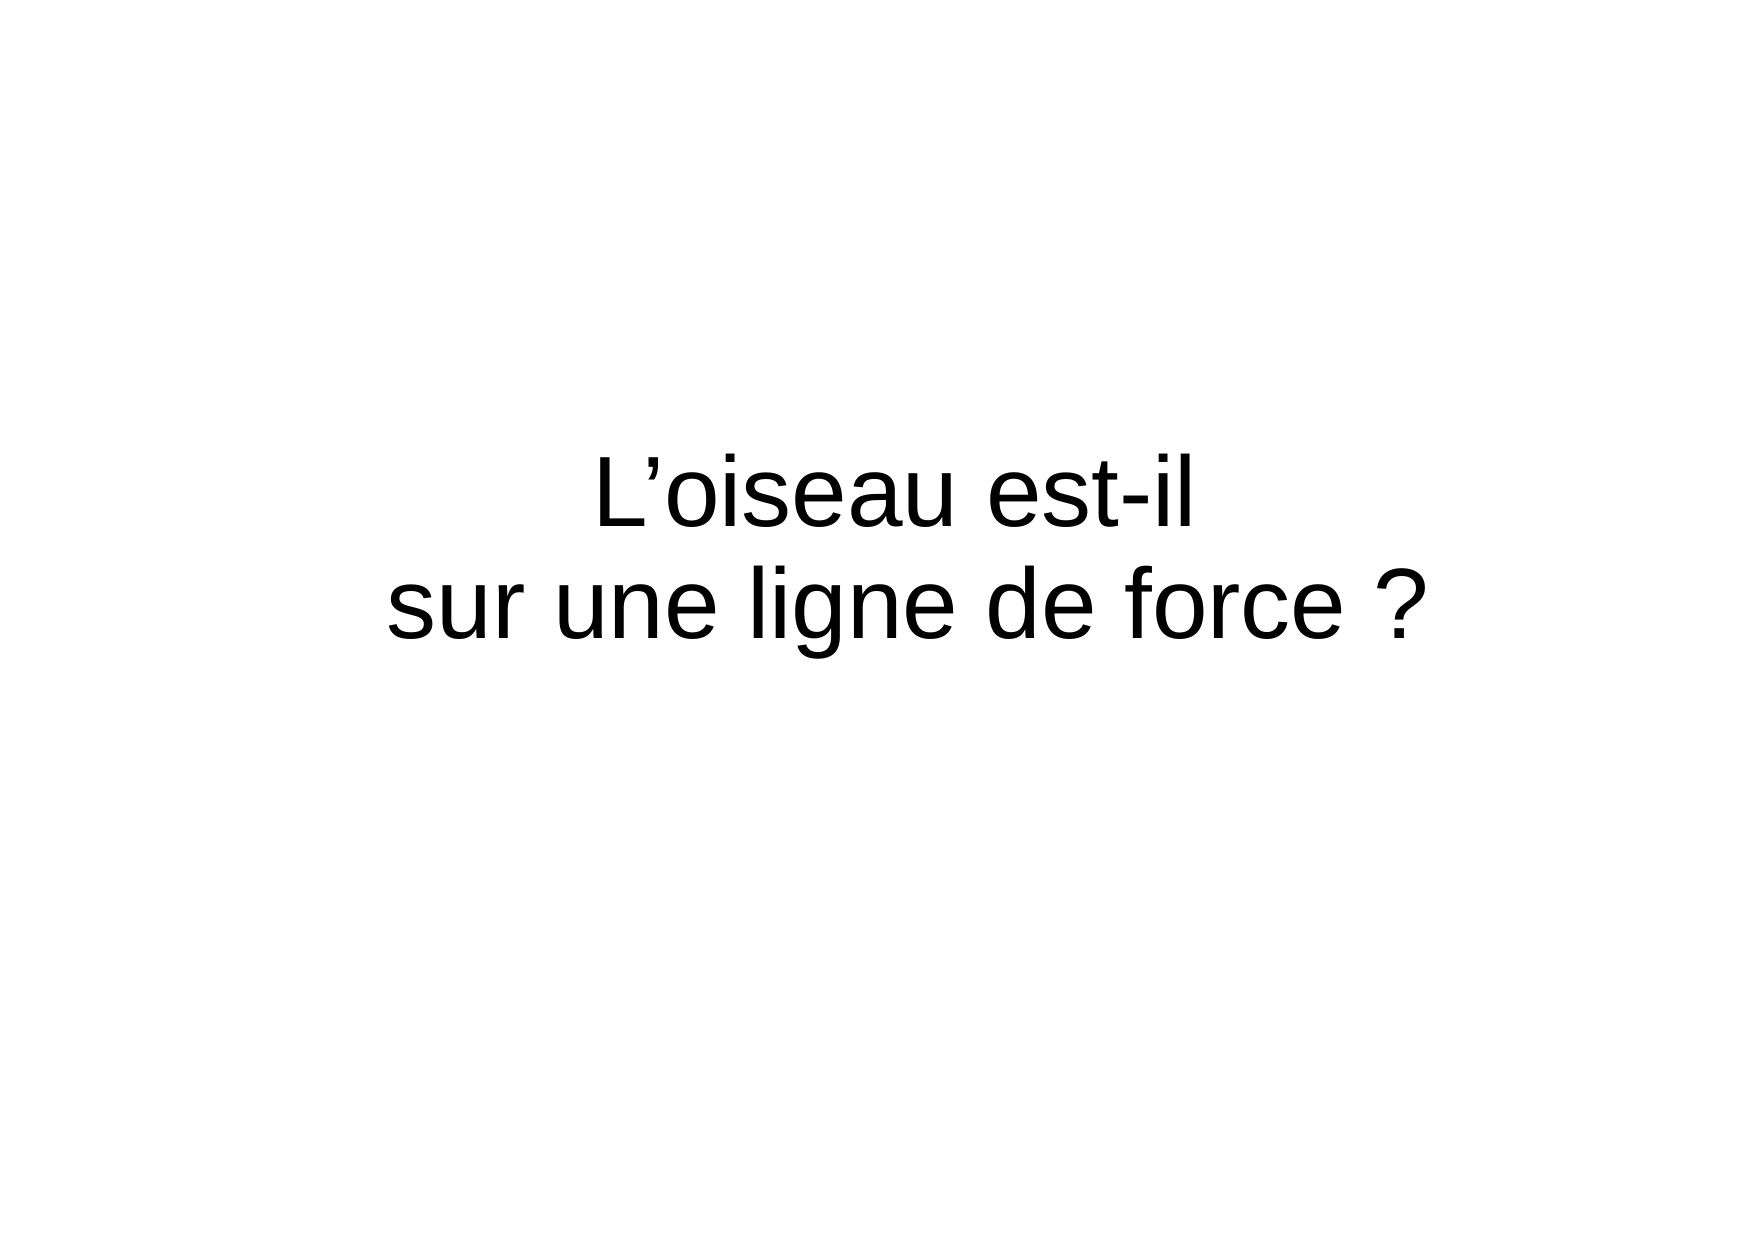

L’oiseau est-il
sur une ligne de force ?